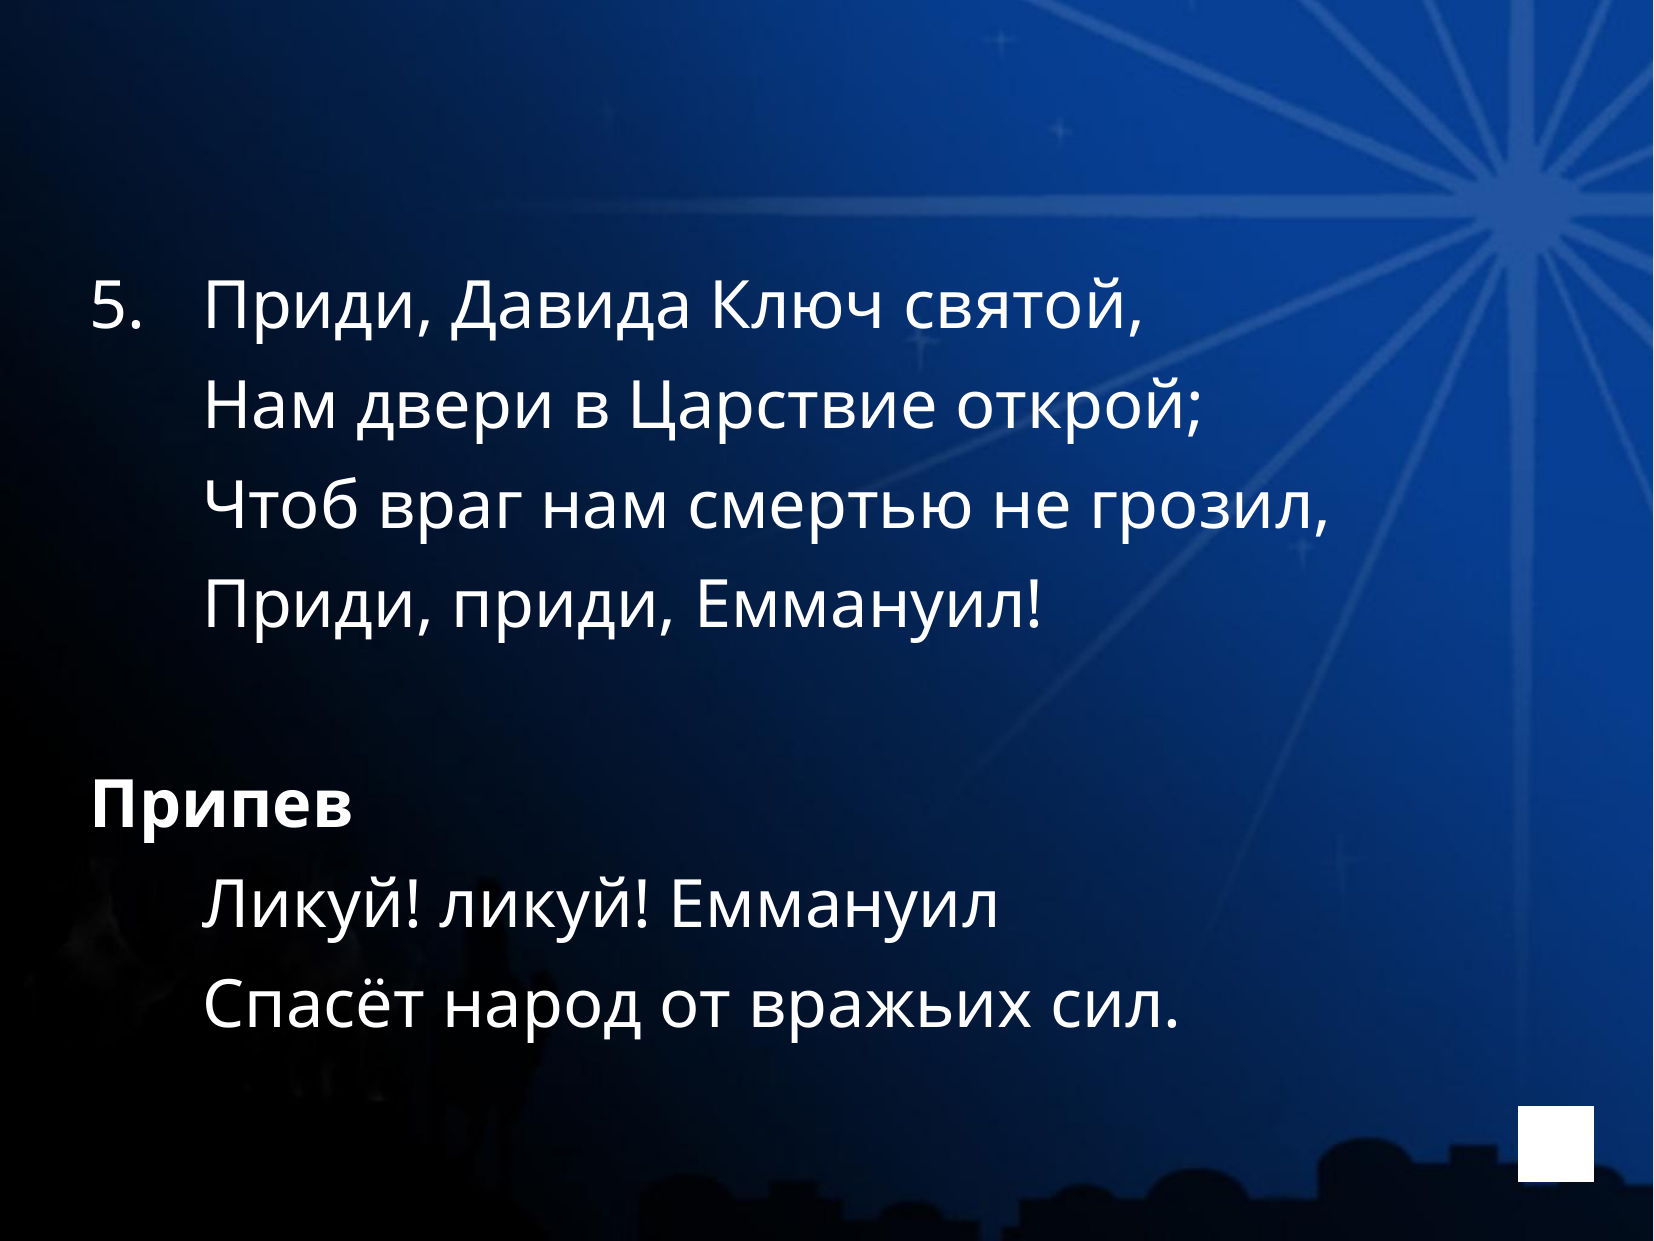

5.	Приди, Давида Ключ святой,
	Нам двери в Царствие открой;
	Чтоб враг нам смертью не грозил,
	Приди, приди, Еммануил!
Припев
	Ликуй! ликуй! Еммануил
	Спасёт народ от вражьих сил.